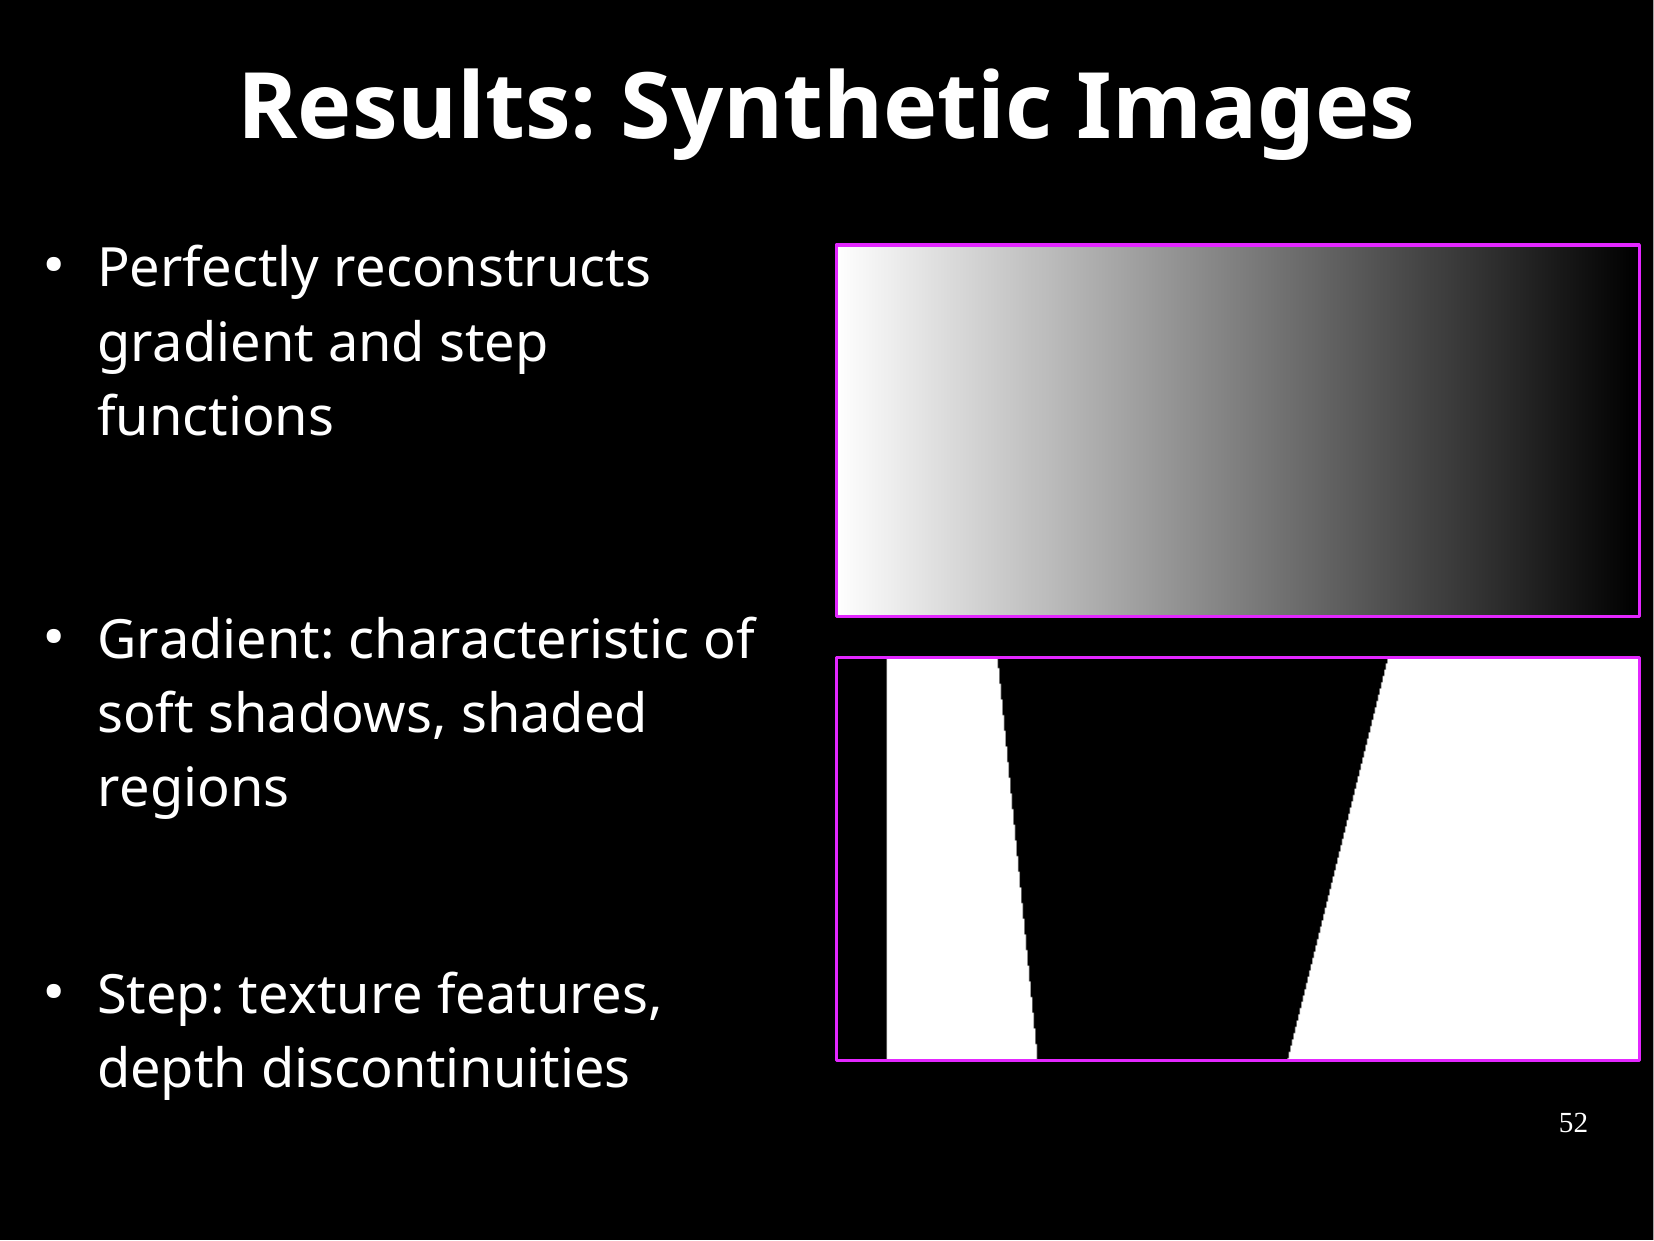

# Results: Synthetic Images
Perfectly reconstructs gradient and step functions
Gradient: characteristic of soft shadows, shaded regions
Step: texture features, depth discontinuities
52